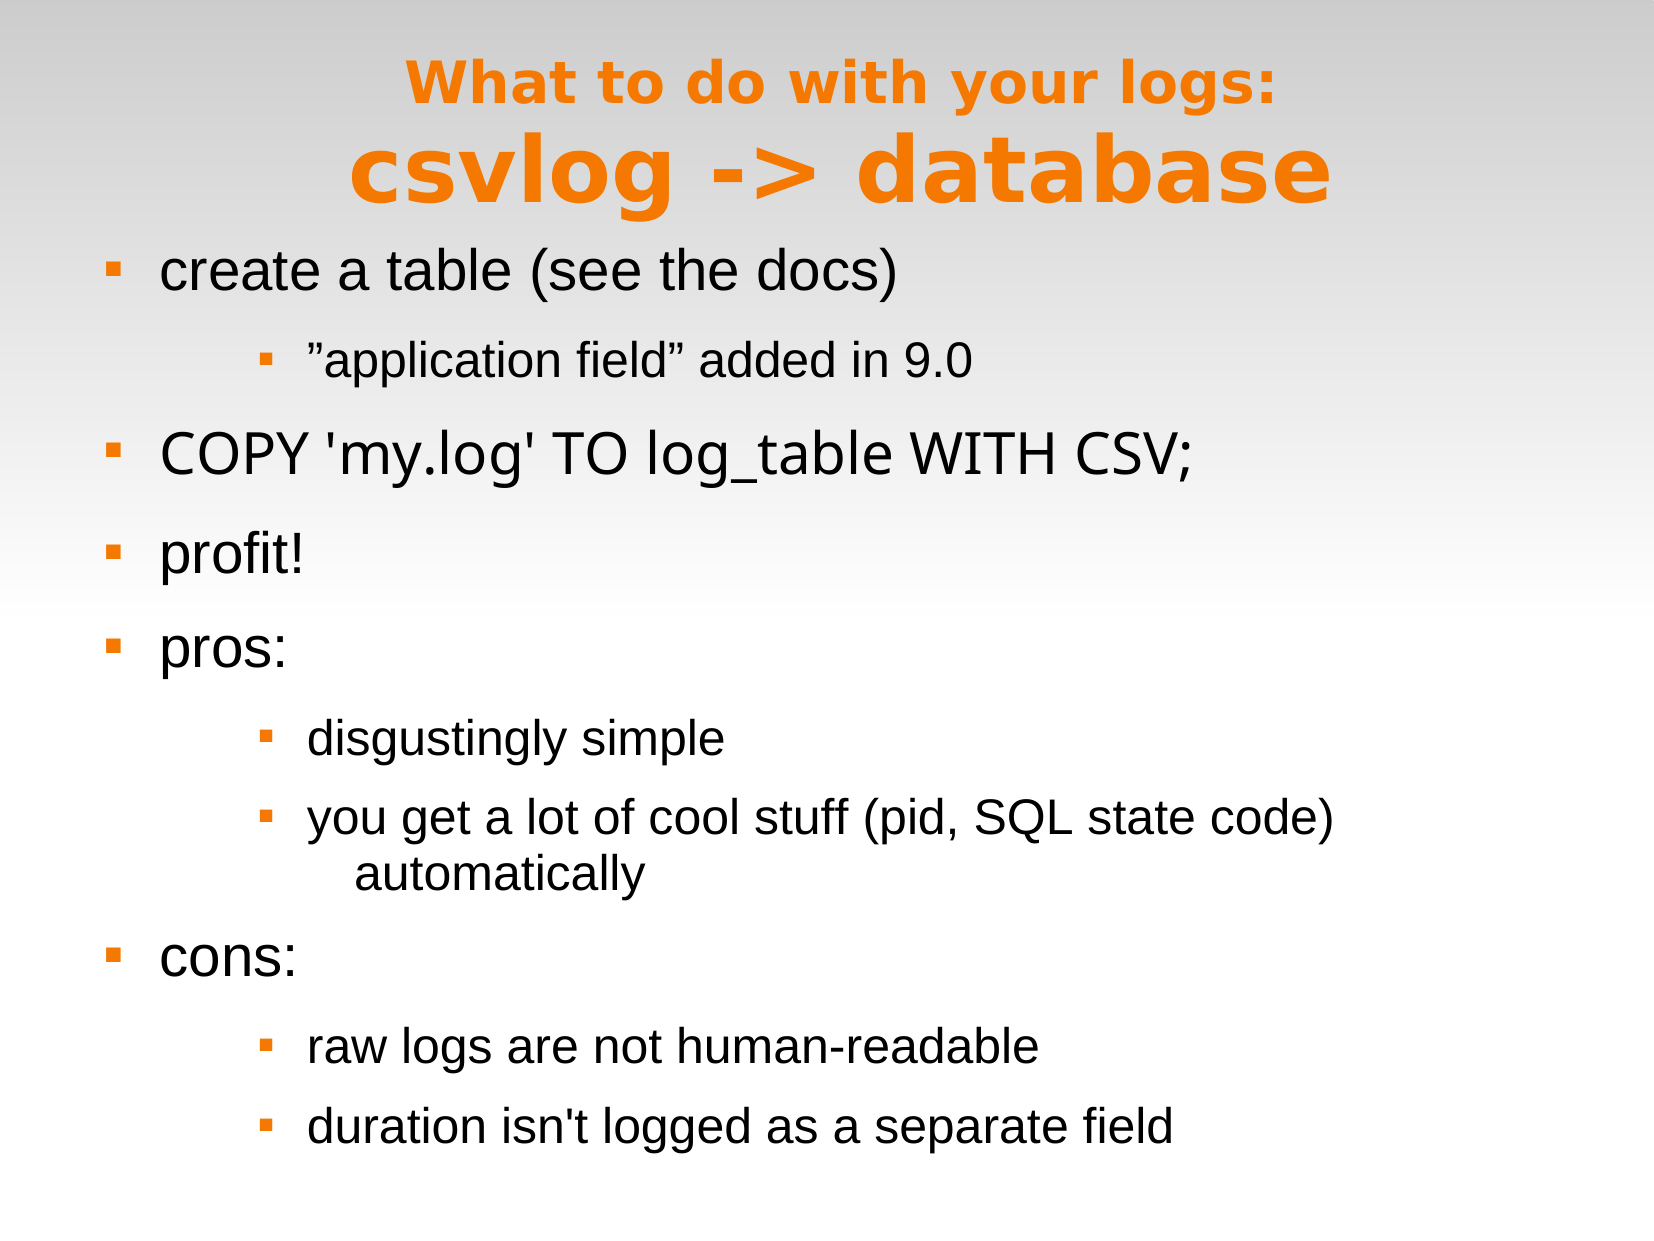

# What to do with your logs: csvlog -> database
create a table (see the docs)
”application field” added in 9.0
COPY 'my.log' TO log_table WITH CSV;
profit!
pros:
disgustingly simple
you get a lot of cool stuff (pid, SQL state code) automatically
cons:
raw logs are not human-readable
duration isn't logged as a separate field